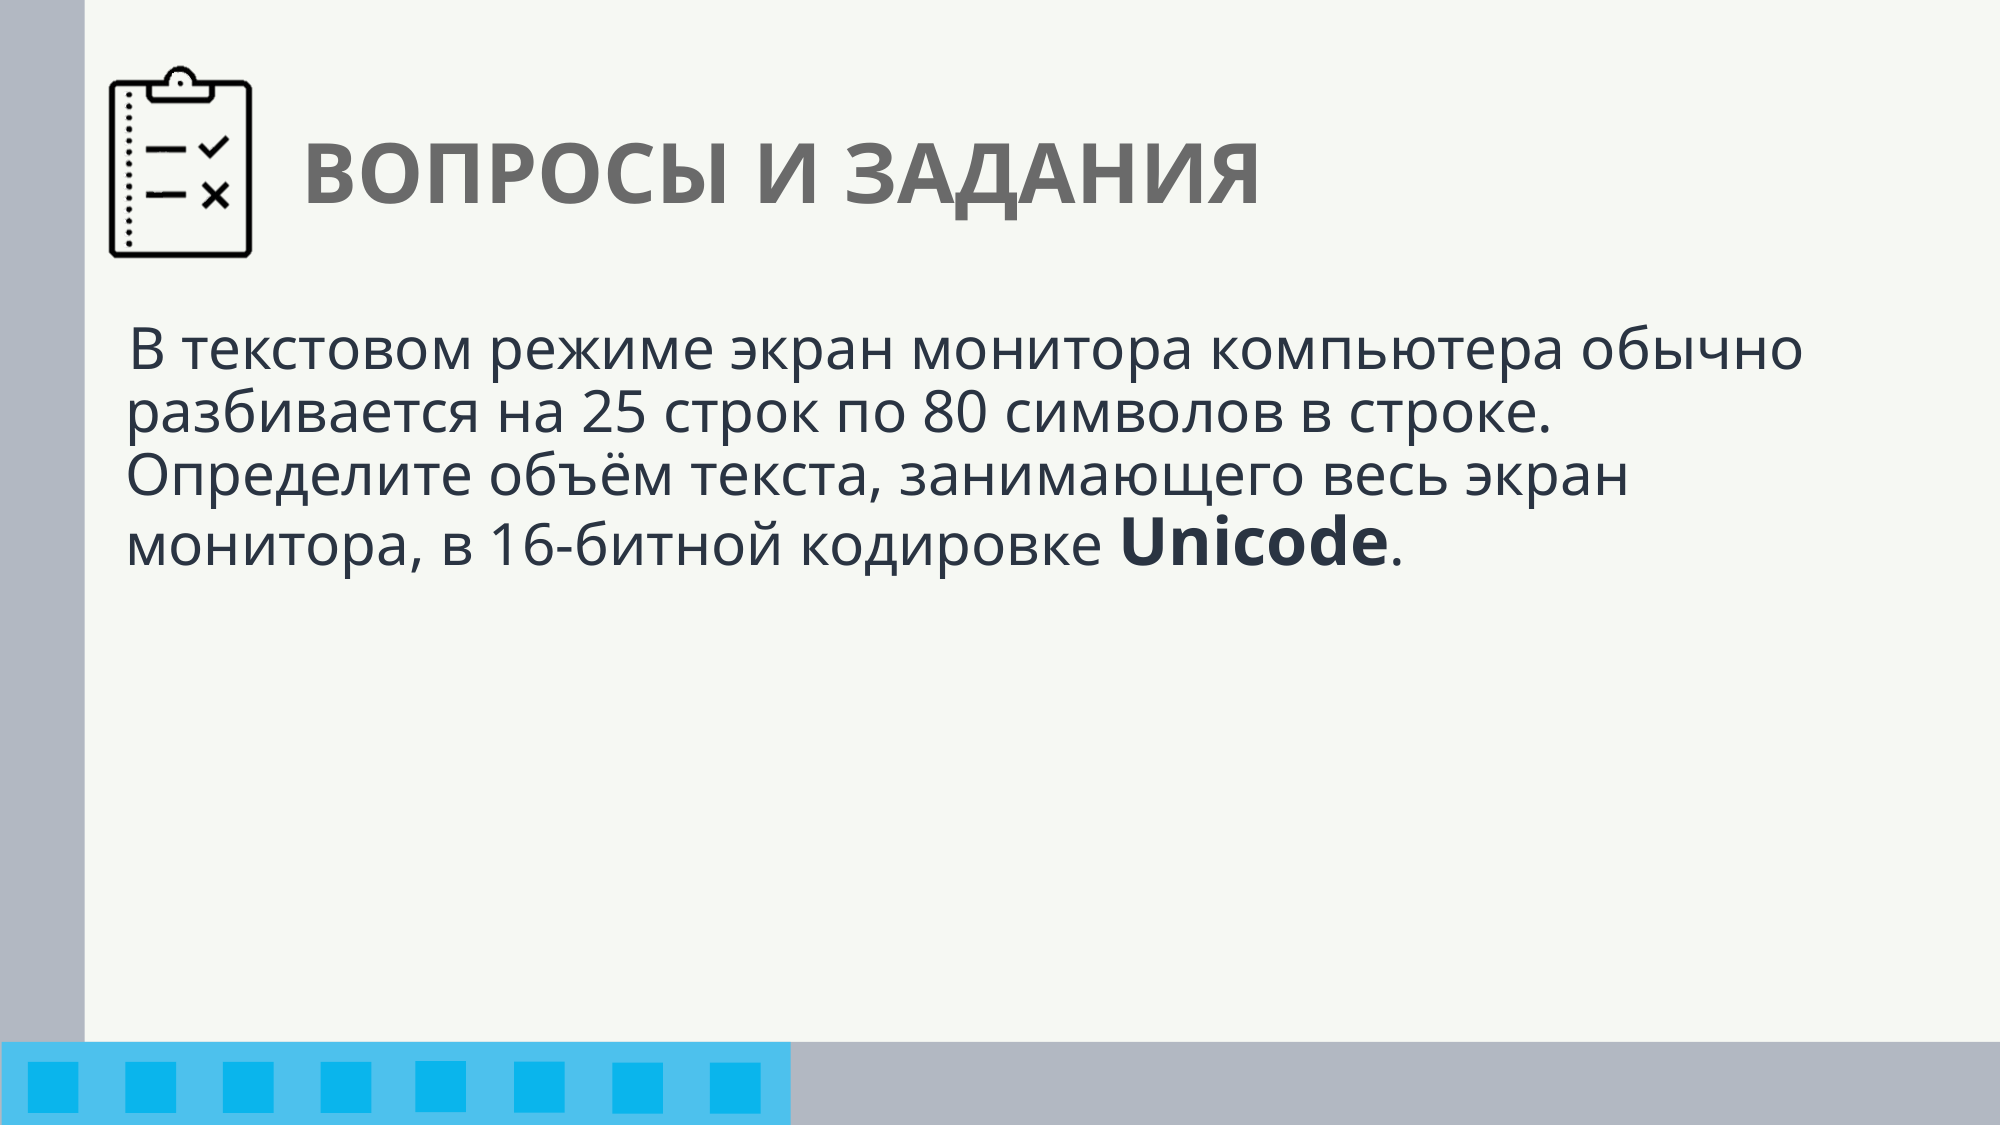

# ВОПРОСЫ И ЗАДАНИЯ
В текстовом режиме экран монитора компьютера обычно разбивается на 25 строк по 80 символов в строке. Определите объём текста, занимающего весь экран монитора, в 16-битной кодировке Unicode.